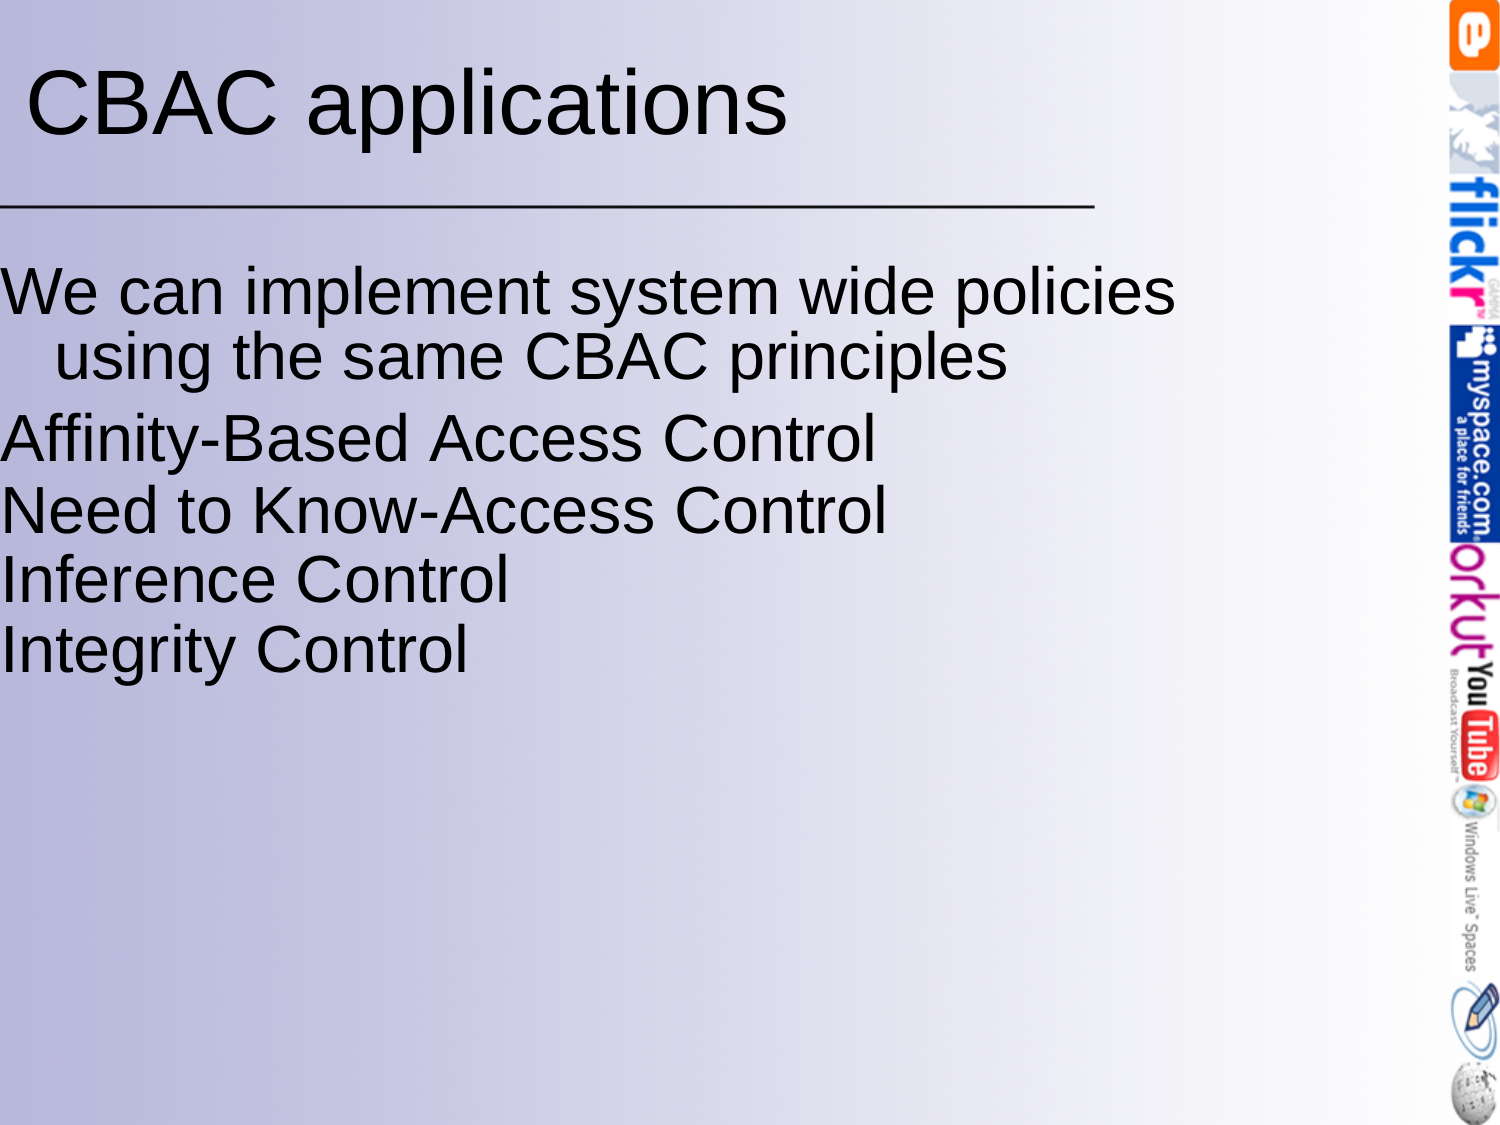

# CBAC applications
We can implement system wide policies using the same CBAC principles
Affinity-Based Access Control
Need to Know-Access Control
Inference Control
Integrity Control